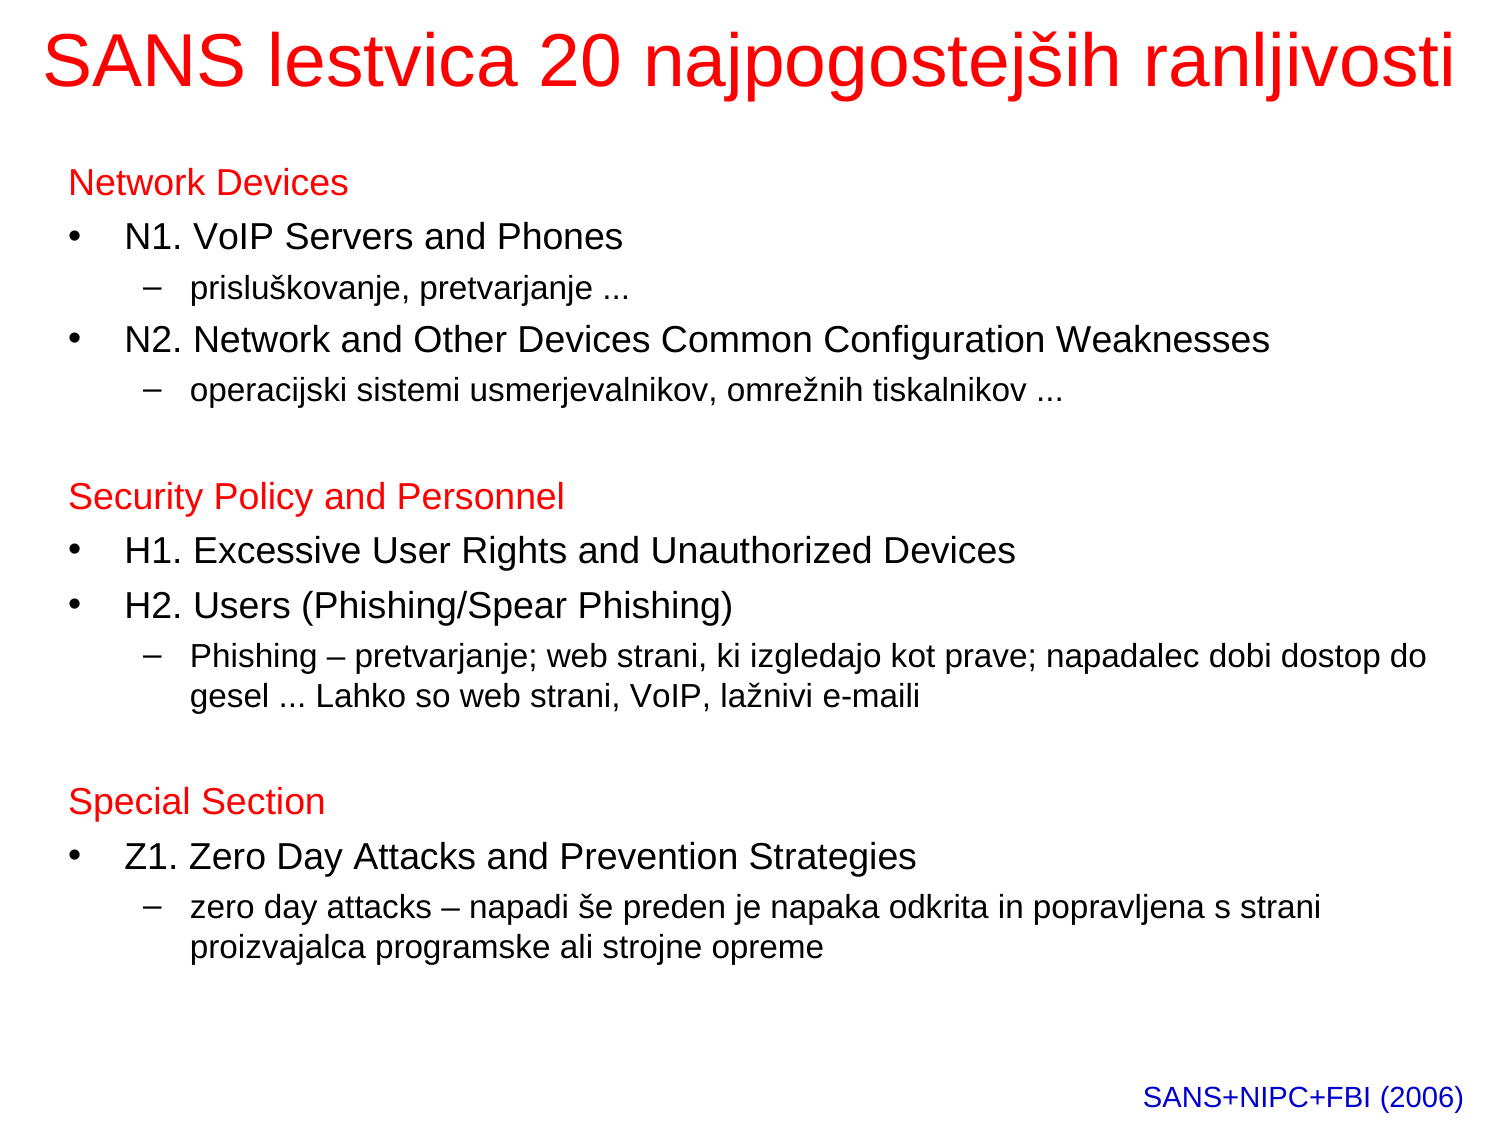

# SANS lestvica 20 najpogostejših ranljivosti
Network Devices
N1. VoIP Servers and Phones
prisluškovanje, pretvarjanje ...
N2. Network and Other Devices Common Configuration Weaknesses
operacijski sistemi usmerjevalnikov, omrežnih tiskalnikov ...
Security Policy and Personnel
H1. Excessive User Rights and Unauthorized Devices
H2. Users (Phishing/Spear Phishing)
Phishing – pretvarjanje; web strani, ki izgledajo kot prave; napadalec dobi dostop do gesel ... Lahko so web strani, VoIP, lažnivi e-maili
Special Section
Z1. Zero Day Attacks and Prevention Strategies
zero day attacks – napadi še preden je napaka odkrita in popravljena s strani proizvajalca programske ali strojne opreme
SANS+NIPC+FBI (2006)